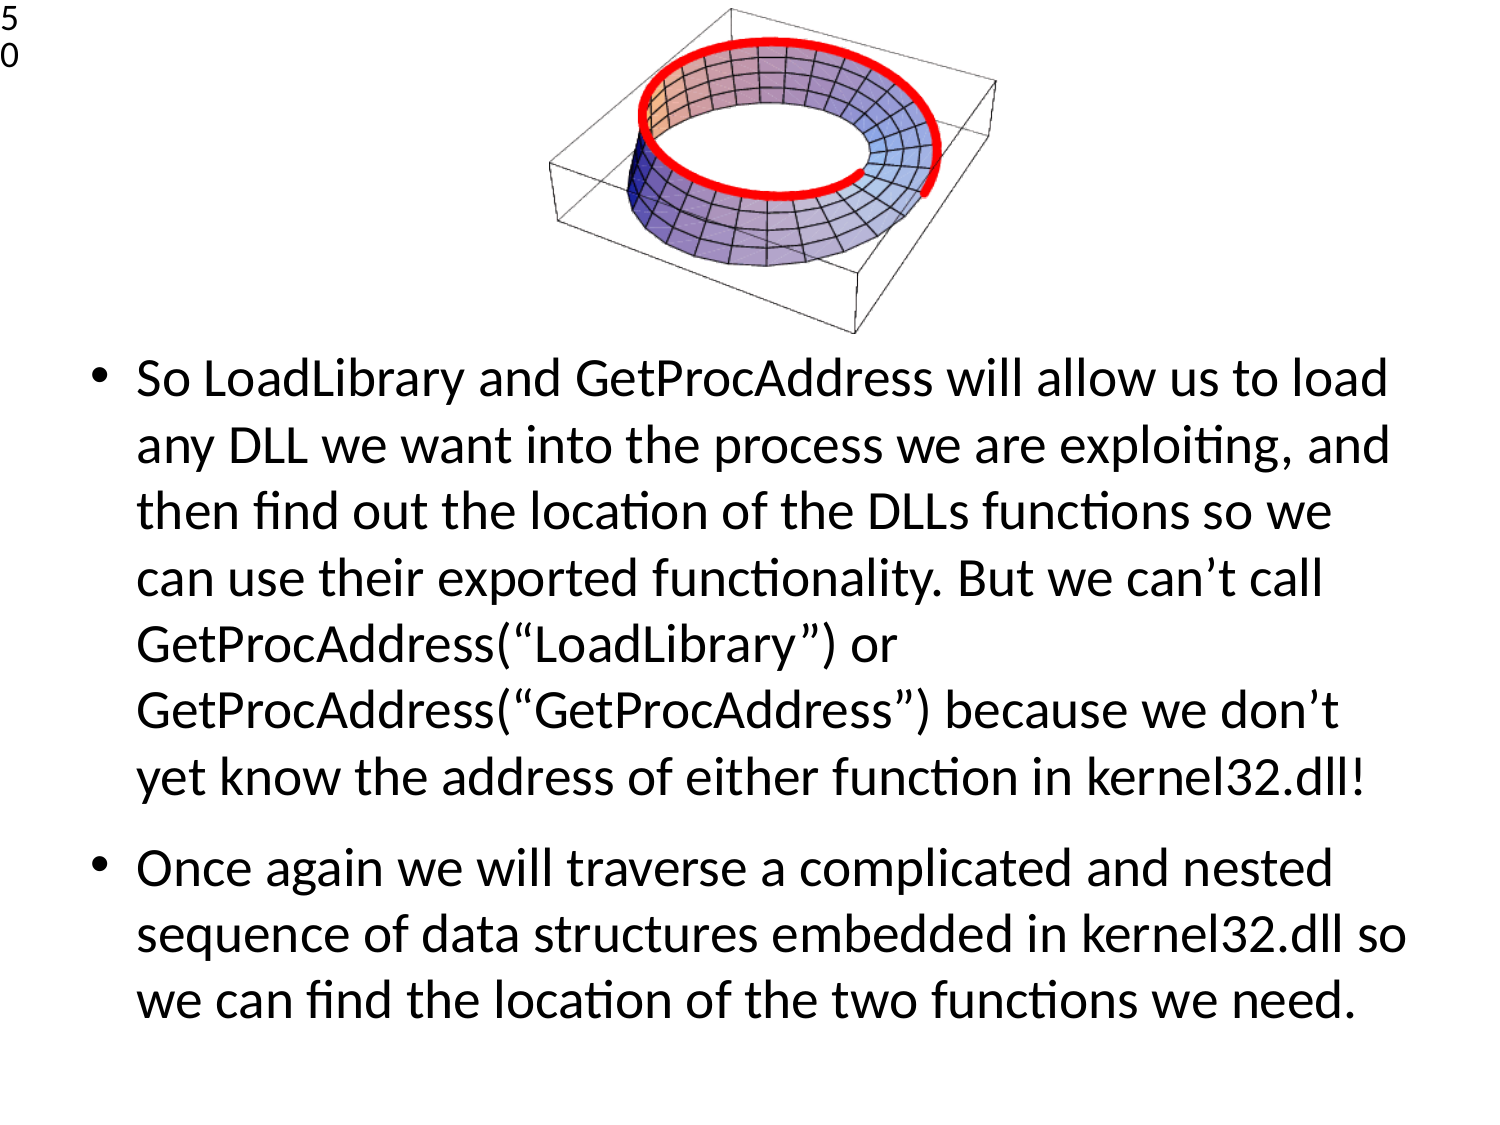

# So LoadLibrary and GetProcAddress will allow us to load any DLL we want into the process we are exploiting, and then find out the location of the DLLs functions so we can use their exported functionality. But we can’t call GetProcAddress(“LoadLibrary”) or GetProcAddress(“GetProcAddress”) because we don’t yet know the address of either function in kernel32.dll!
Once again we will traverse a complicated and nested sequence of data structures embedded in kernel32.dll so we can find the location of the two functions we need.